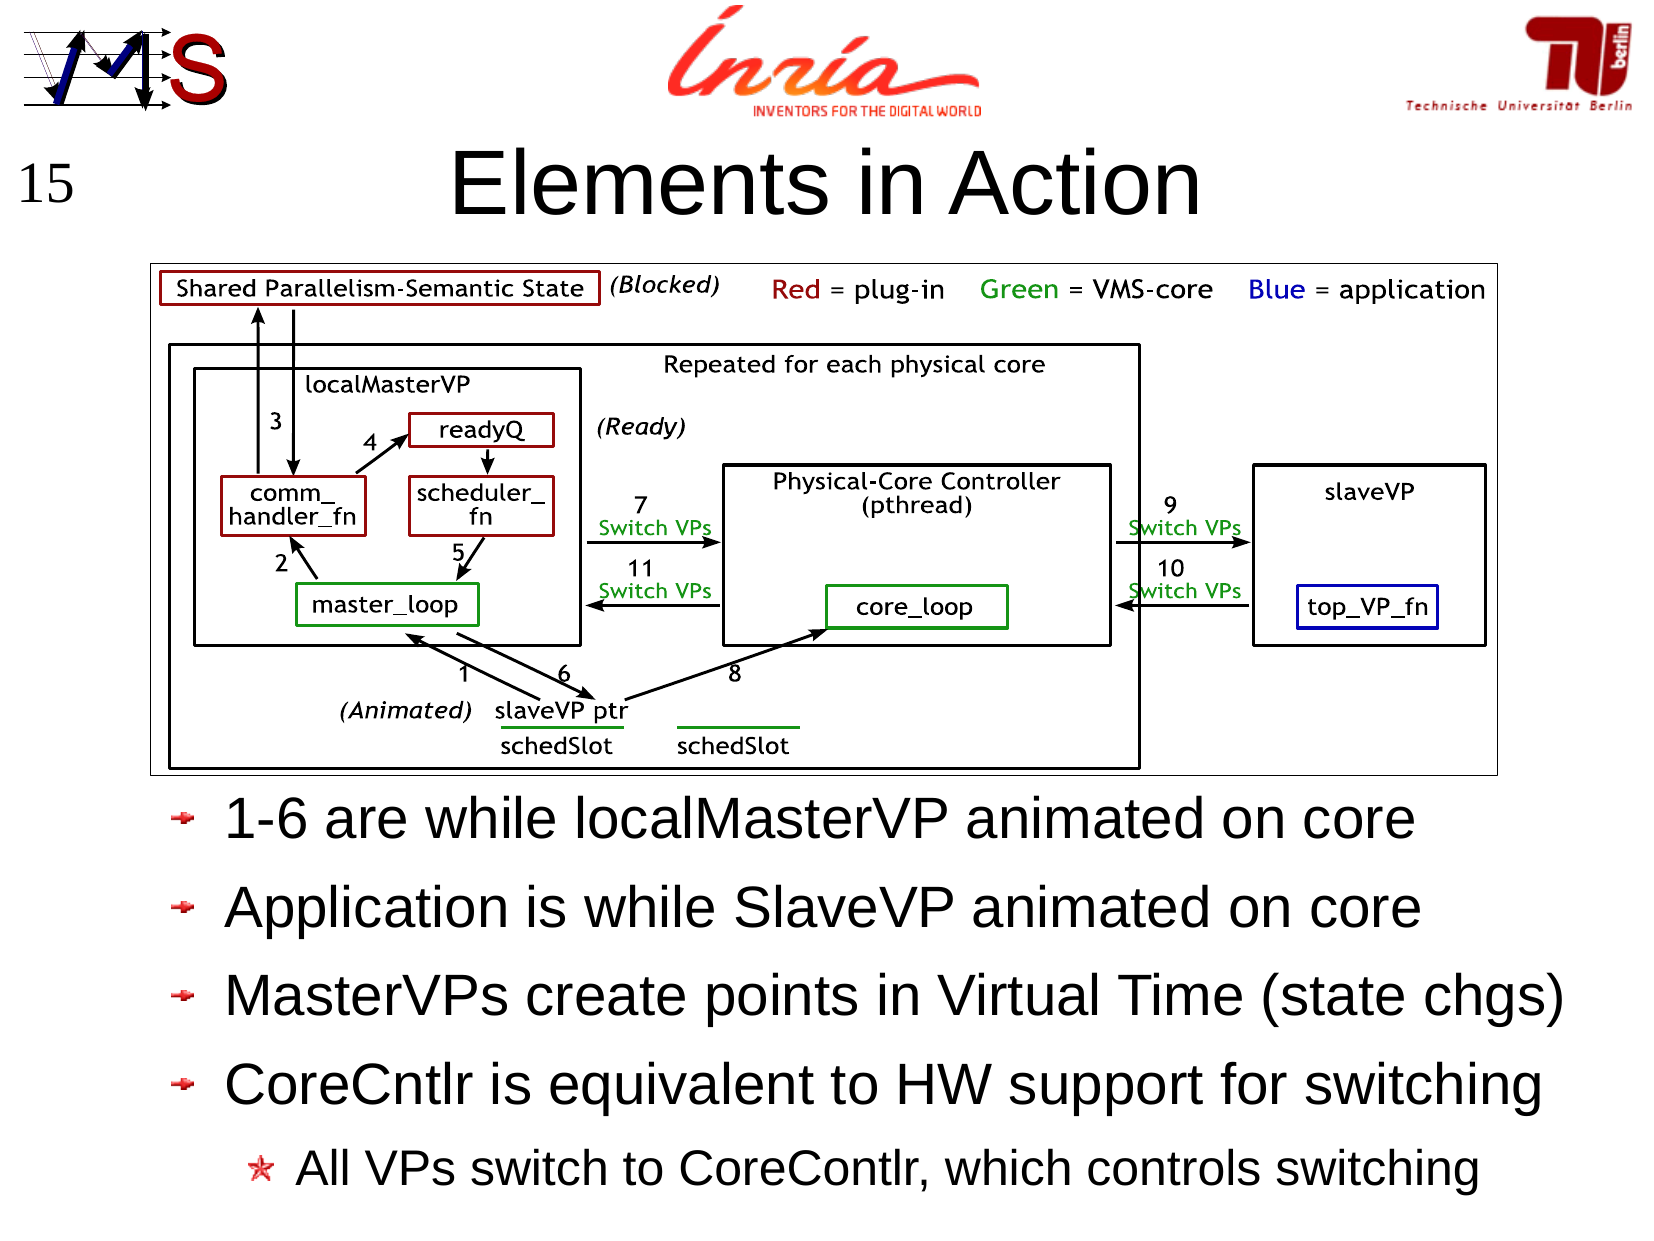

# Elements in Action
15
1-6 are while localMasterVP animated on core
Application is while SlaveVP animated on core
MasterVPs create points in Virtual Time (state chgs)
CoreCntlr is equivalent to HW support for switching
All VPs switch to CoreContlr, which controls switching